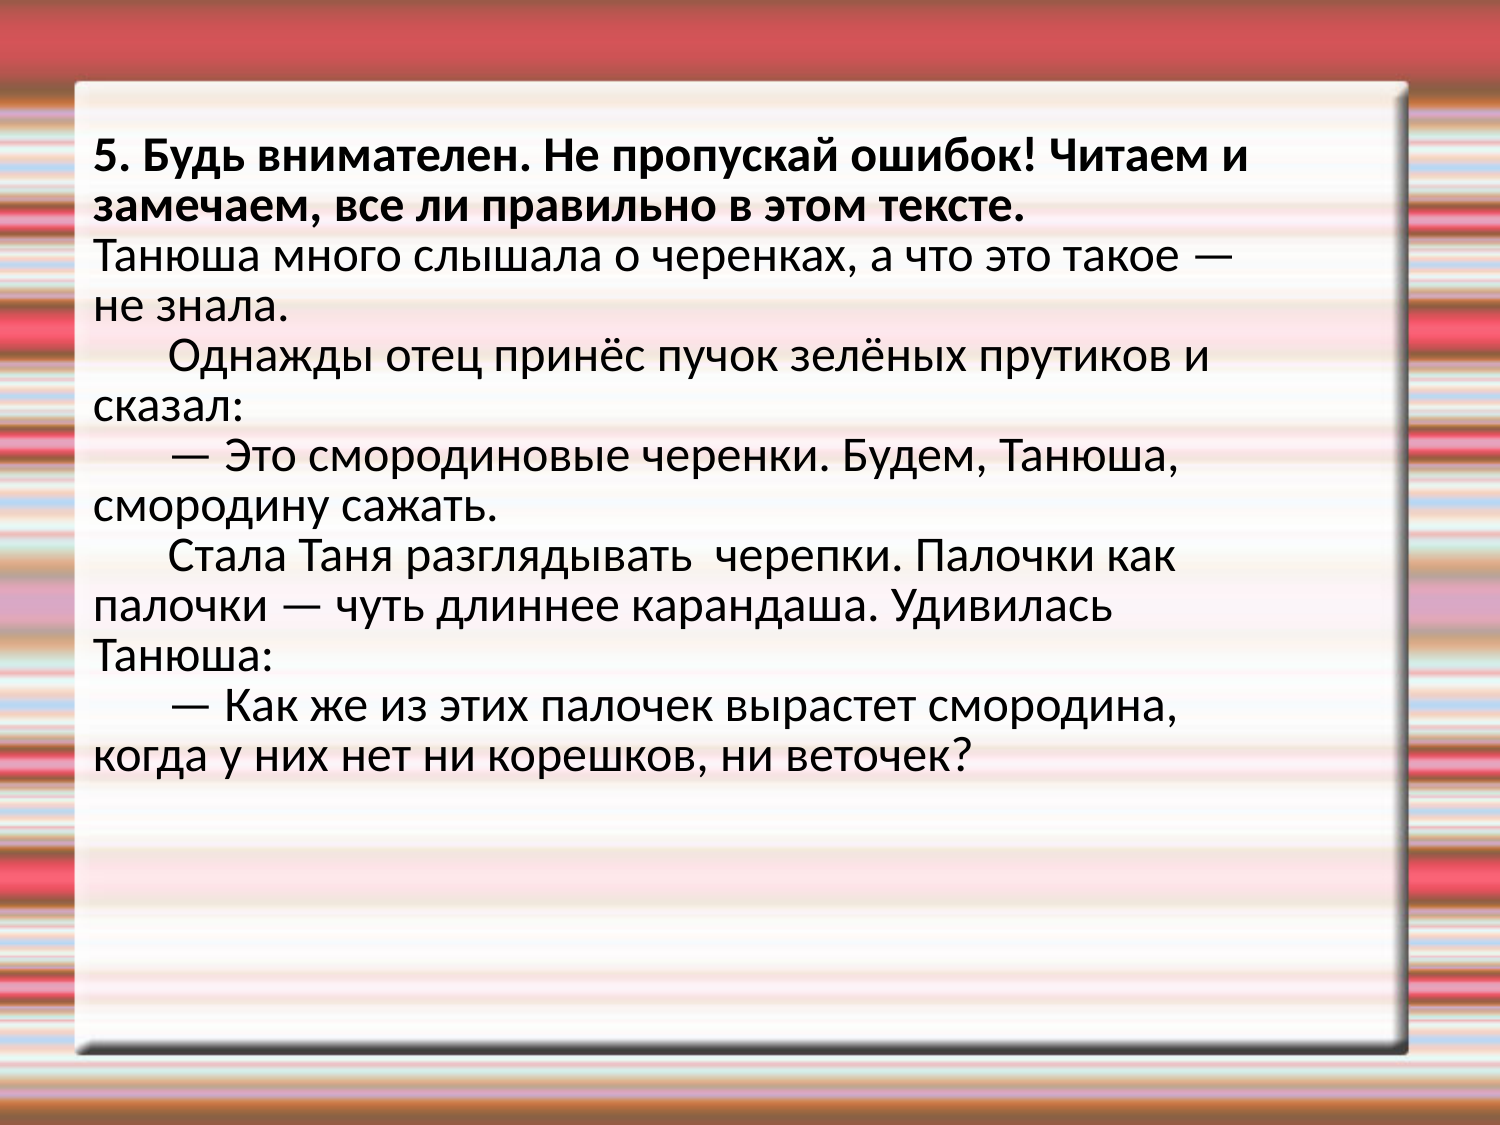

5. Будь внимателен. Не пропускай ошибок! Читаем и замечаем, все ли правильно в этом тексте.
Танюша много слышала о черенках, а что это такое — не знала.
Однажды отец принёс пучок зелёных прутиков и сказал:
— Это смородиновые черенки. Будем, Танюша, смородину сажать.
Стала Таня разглядывать черепки. Палочки как палочки — чуть длиннее карандаша. Удивилась Танюша:
— Как же из этих палочек вырастет смородина, когда у них нет ни корешков, ни веточек?